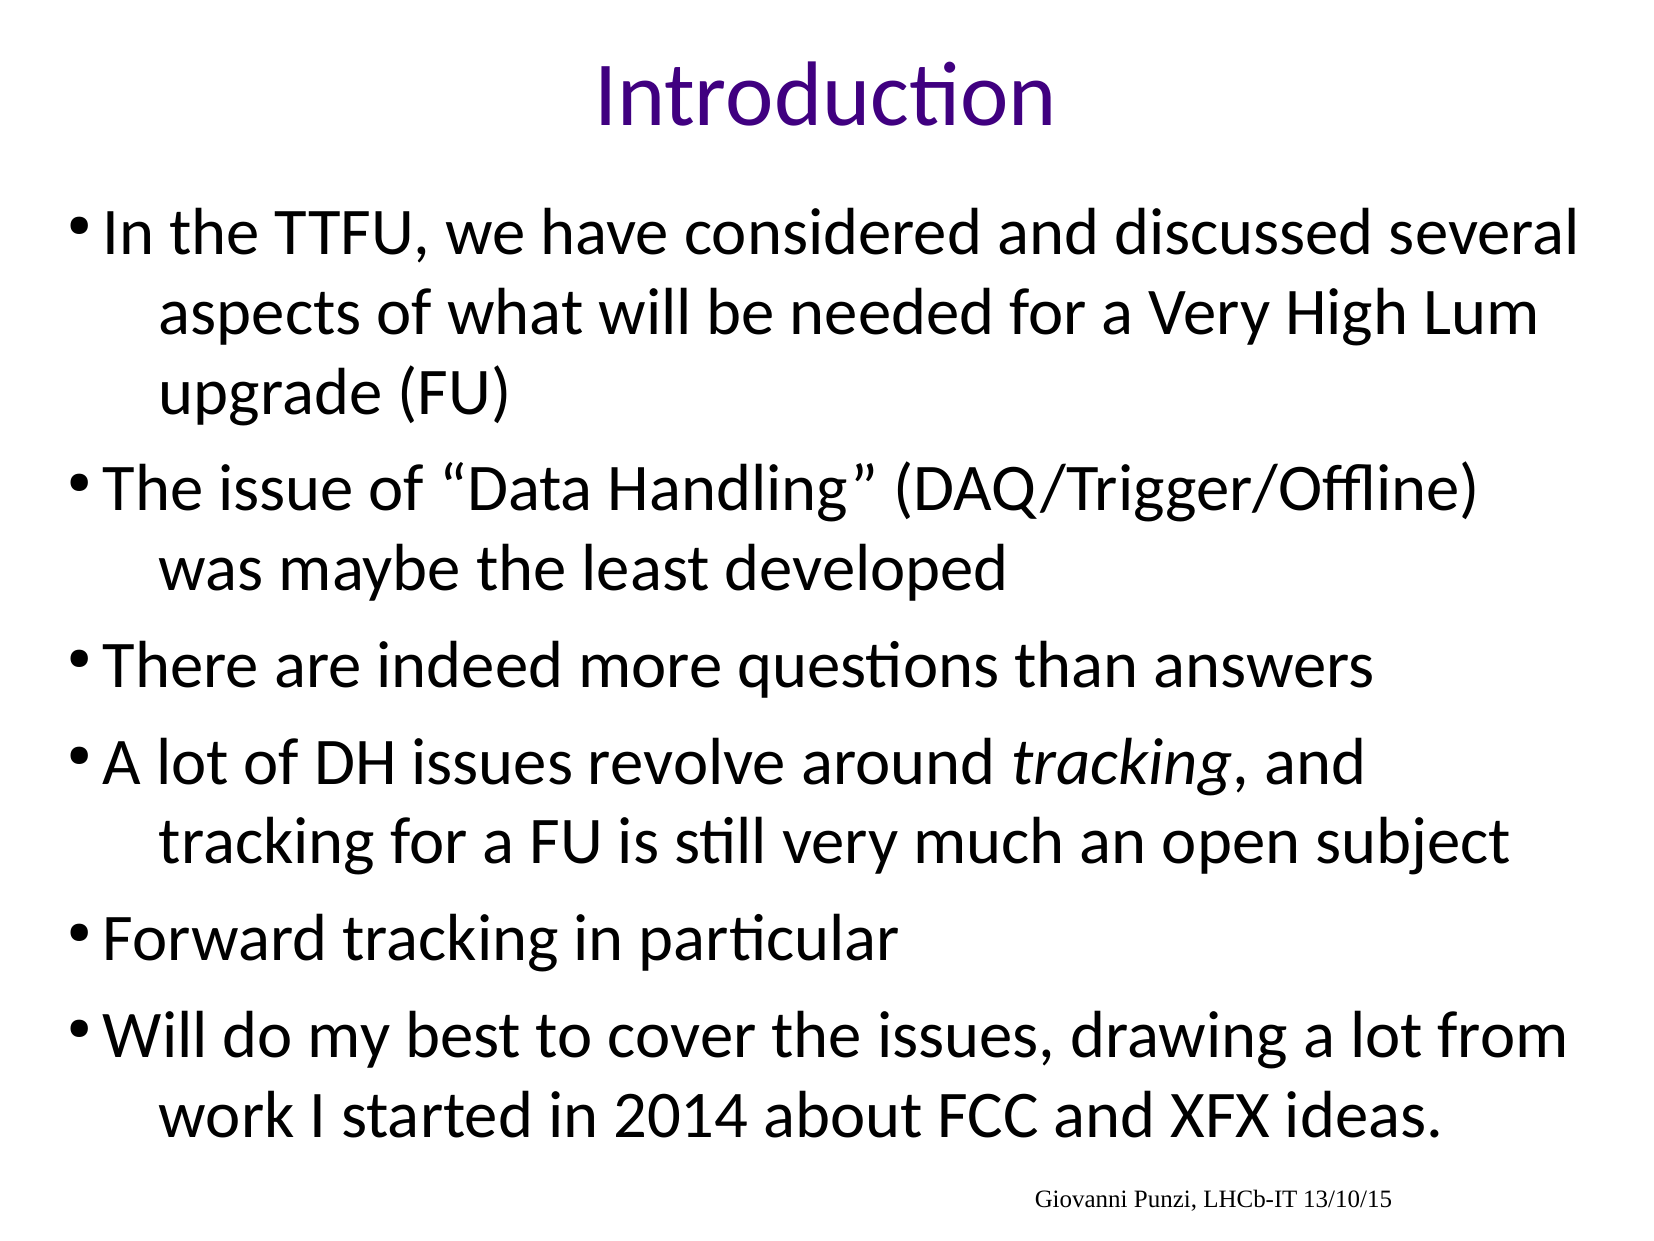

# Introduction
In the TTFU, we have considered and discussed several aspects of what will be needed for a Very High Lum upgrade (FU)
The issue of “Data Handling” (DAQ/Trigger/Offline) was maybe the least developed
There are indeed more questions than answers
A lot of DH issues revolve around tracking, and tracking for a FU is still very much an open subject
Forward tracking in particular
Will do my best to cover the issues, drawing a lot from work I started in 2014 about FCC and XFX ideas.
Giovanni Punzi, LHCb-IT 13/10/15